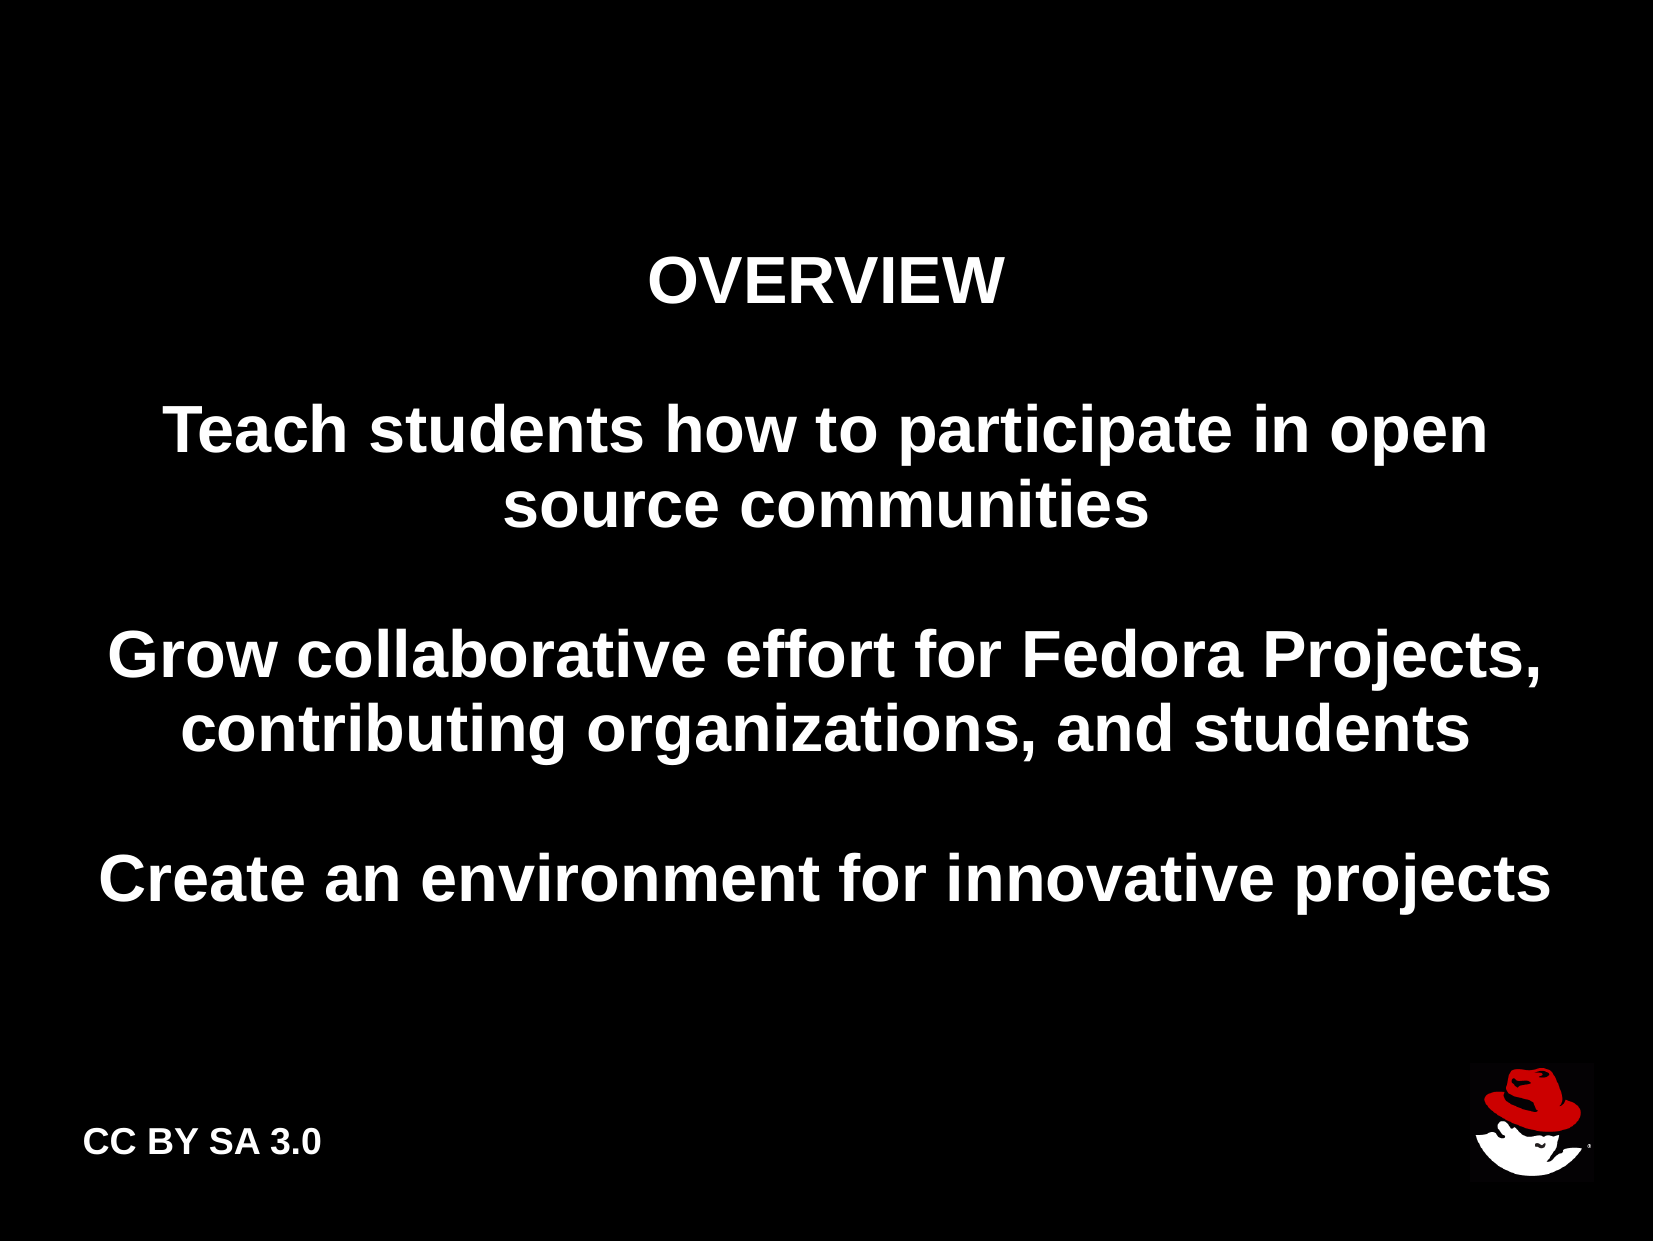

# OVERVIEW
Teach students how to participate in open source communities
Grow collaborative effort for Fedora Projects, contributing organizations, and students
Create an environment for innovative projects
CC BY SA 3.0